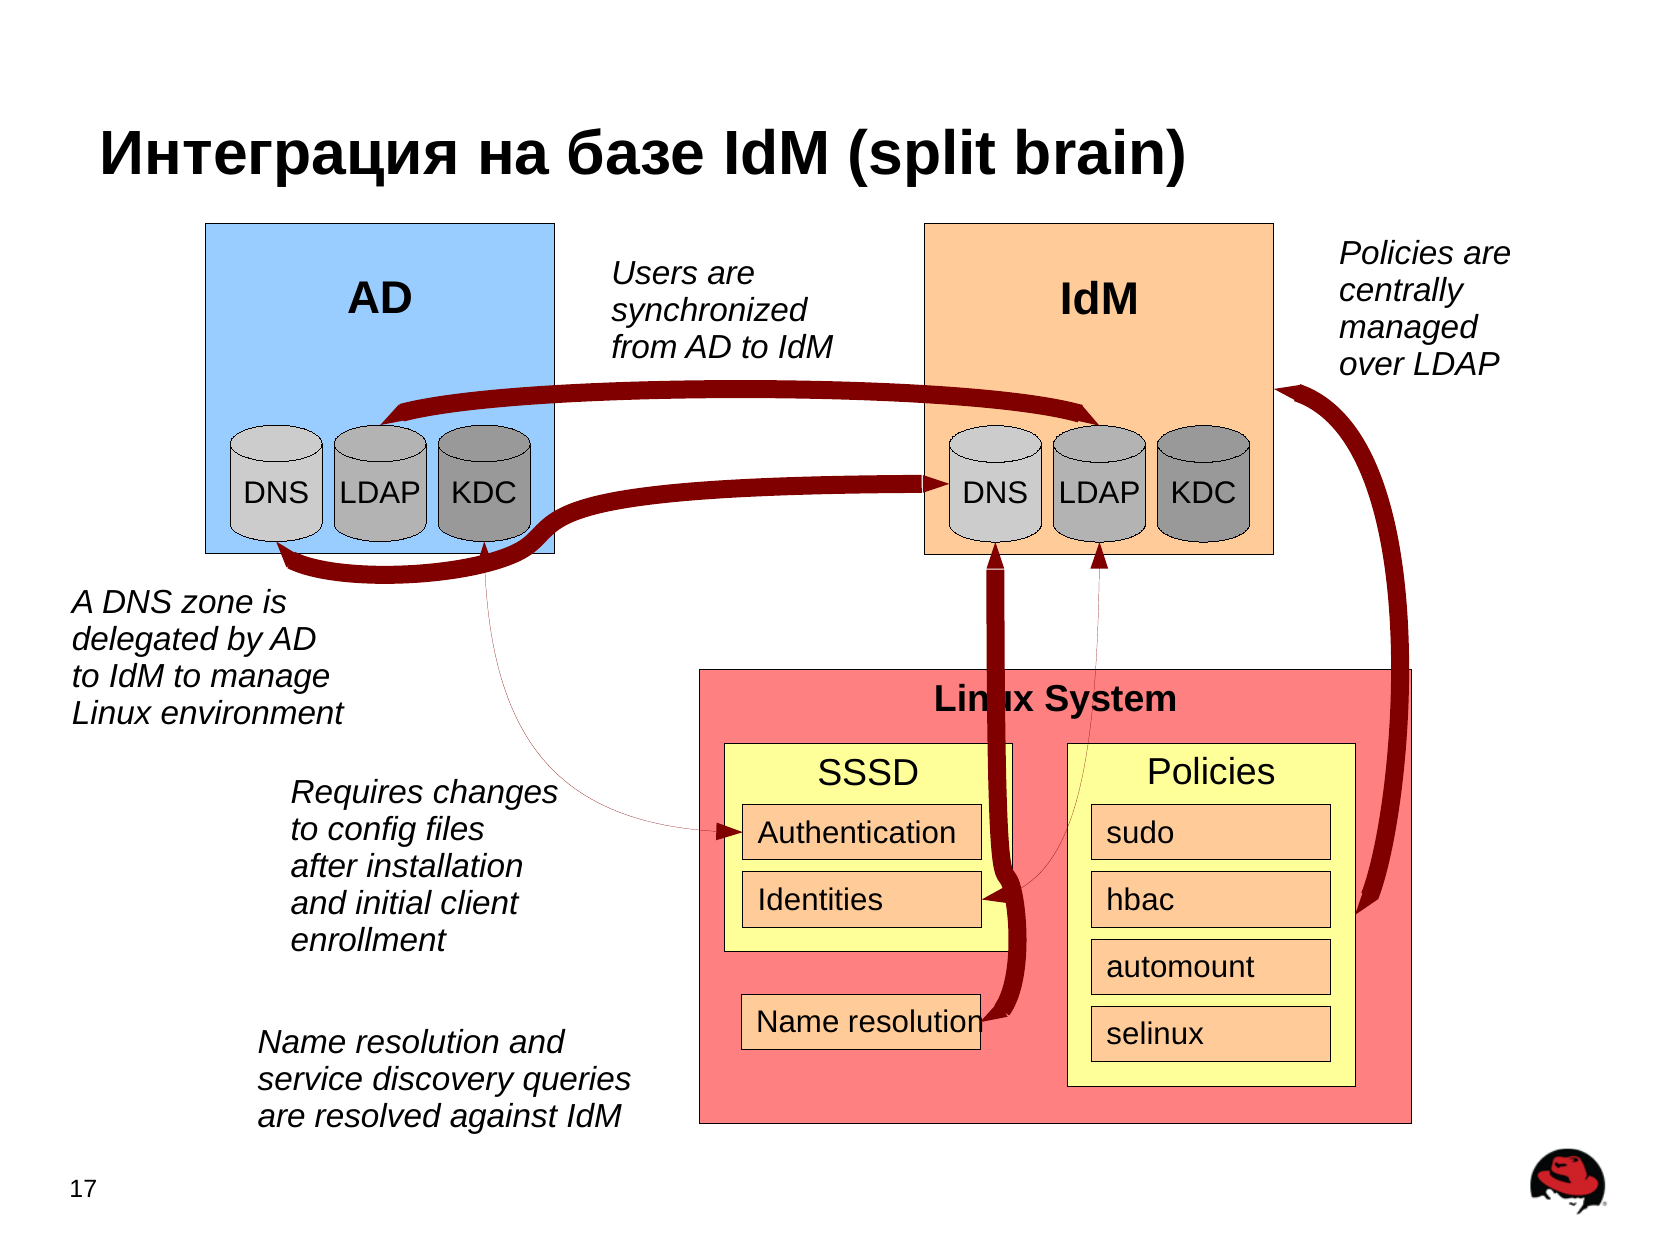

# Интеграция на базе IdM (split brain)
AD
IdM
Policies are centrally managed over LDAP
Users are
synchronized
from AD to IdM
DNS
LDAP
KDC
DNS
LDAP
KDC
A DNS zone is
delegated by AD
to IdM to manage
Linux environment
Linux System
SSSD
Policies
Requires changes
to config files
after installation
and initial client
enrollment
Authentication
sudo
Identities
hbac
automount
Name resolution
selinux
Name resolution and service discovery queries are resolved against IdM